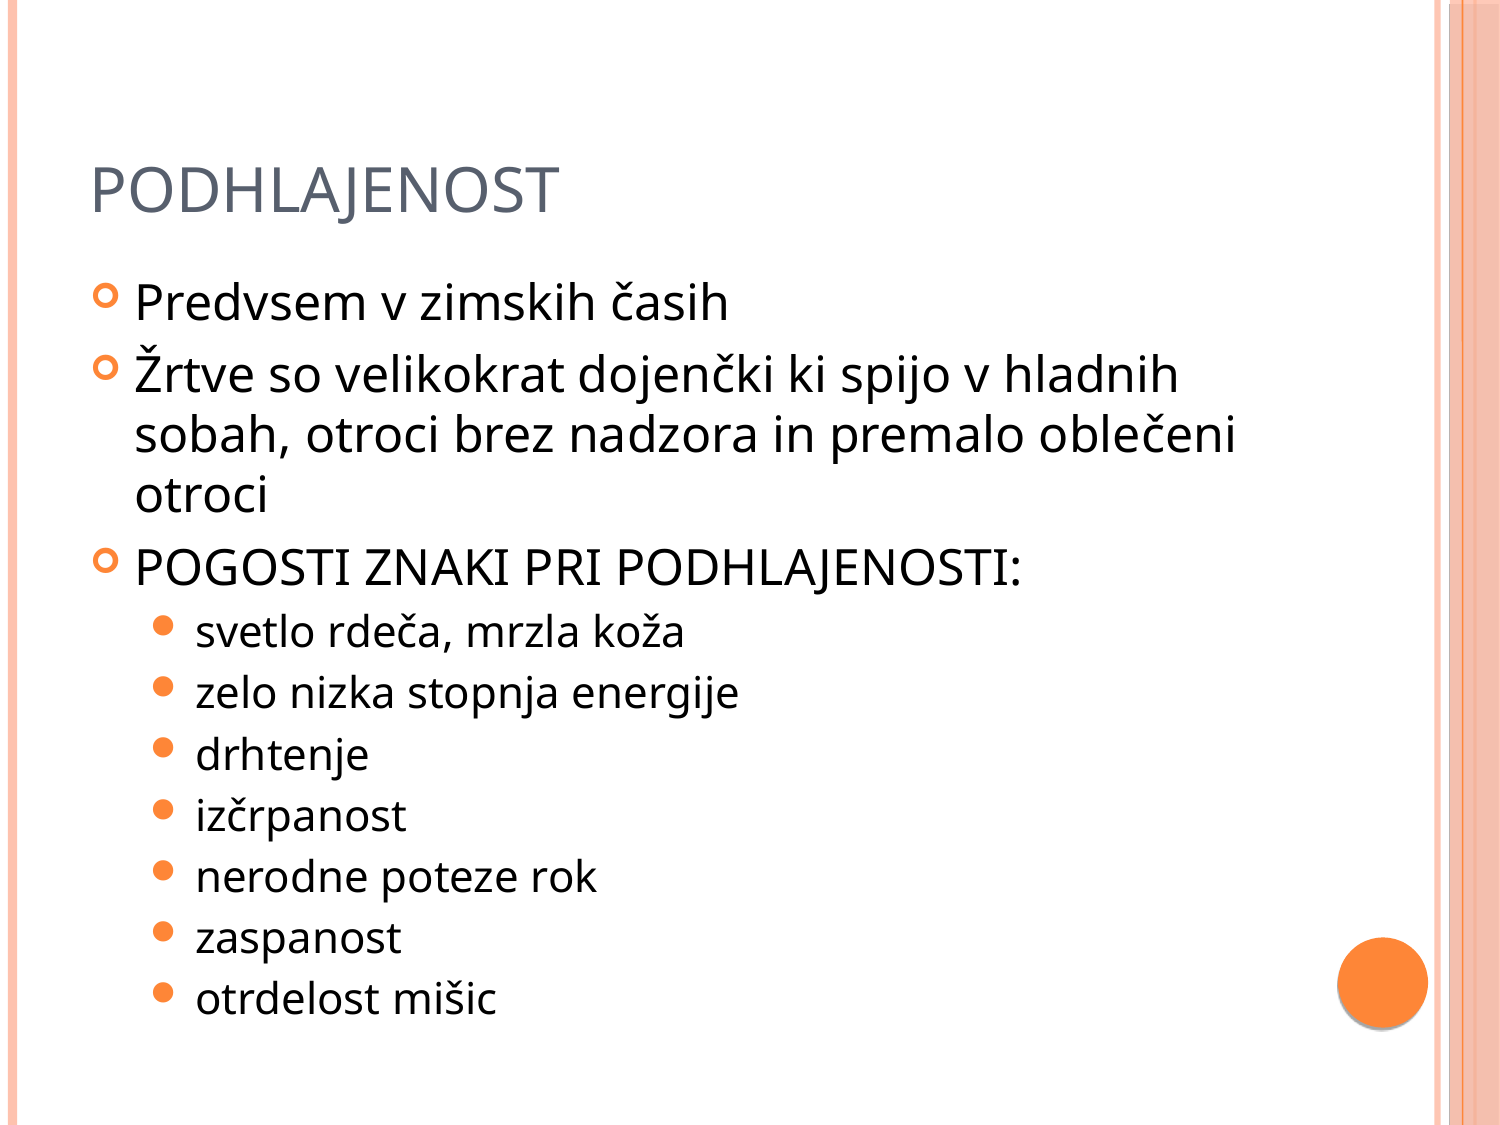

# PODHLAJENOST
Predvsem v zimskih časih
Žrtve so velikokrat dojenčki ki spijo v hladnih sobah, otroci brez nadzora in premalo oblečeni otroci
POGOSTI ZNAKI PRI PODHLAJENOSTI:
svetlo rdeča, mrzla koža
zelo nizka stopnja energije
drhtenje
izčrpanost
nerodne poteze rok
zaspanost
otrdelost mišic